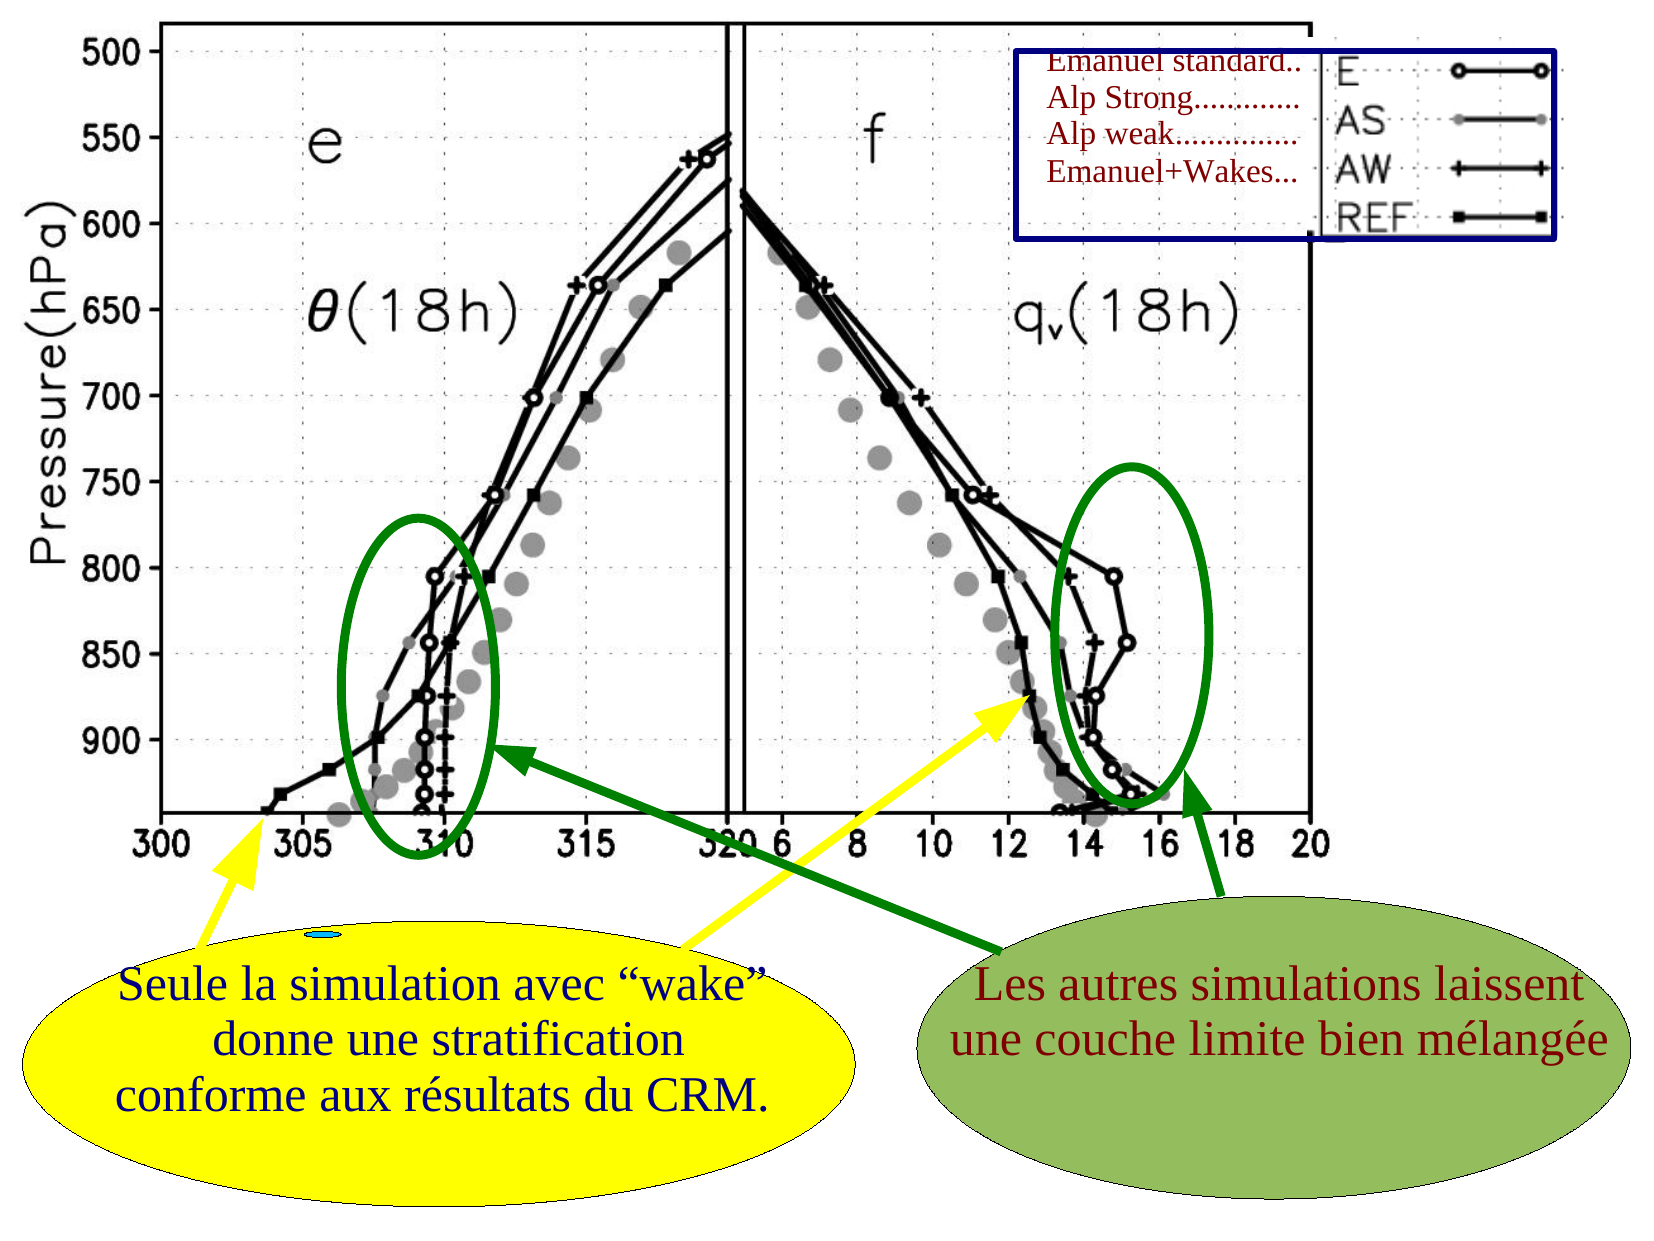

Emanuel standard..
Alp Strong.............
Alp weak...............
Emanuel+Wakes...
Seule la simulation avec “wake”
donne une stratification
conforme aux résultats du CRM.
Les autres simulations laissent
une couche limite bien mélangée